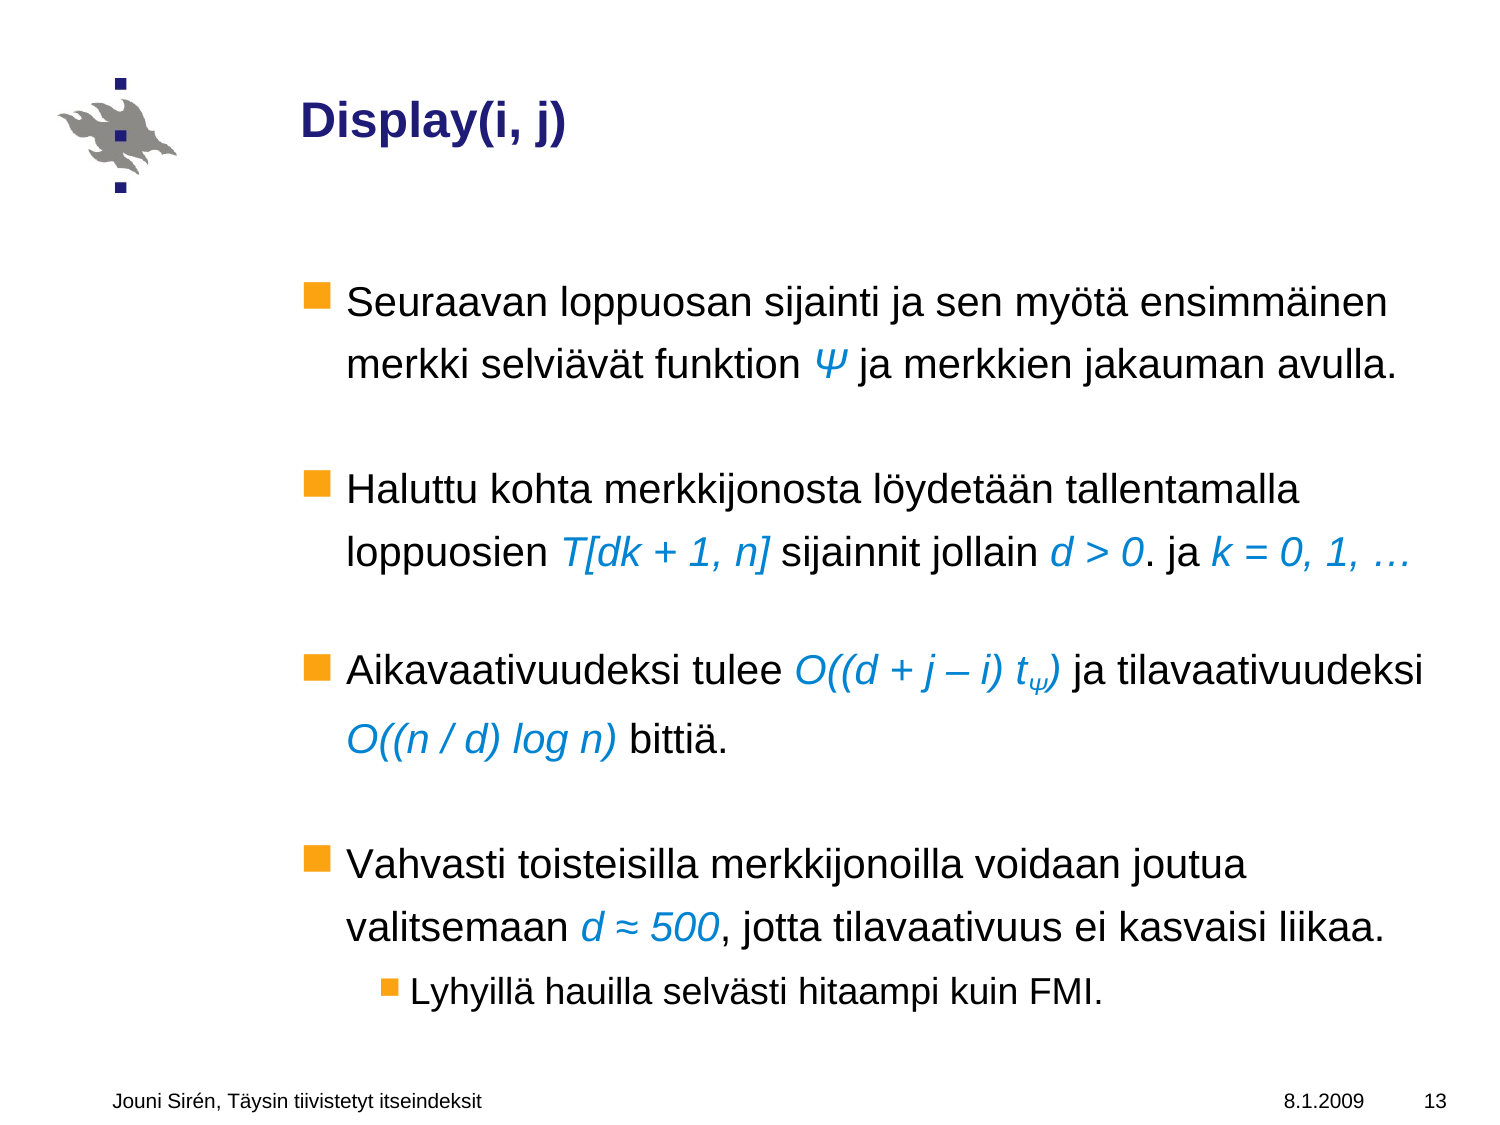

# Display(i, j)
Seuraavan loppuosan sijainti ja sen myötä ensimmäinen merkki selviävät funktion Ψ ja merkkien jakauman avulla.
Haluttu kohta merkkijonosta löydetään tallentamalla loppuosien T[dk + 1, n] sijainnit jollain d > 0. ja k = 0, 1, …
Aikavaativuudeksi tulee O((d + j – i) tΨ) ja tilavaativuudeksi O((n / d) log n) bittiä.
Vahvasti toisteisilla merkkijonoilla voidaan joutua valitsemaan d ≈ 500, jotta tilavaativuus ei kasvaisi liikaa.
Lyhyillä hauilla selvästi hitaampi kuin FMI.
Jouni Sirén, Täysin tiivistetyt itseindeksit
8.1.2009
13